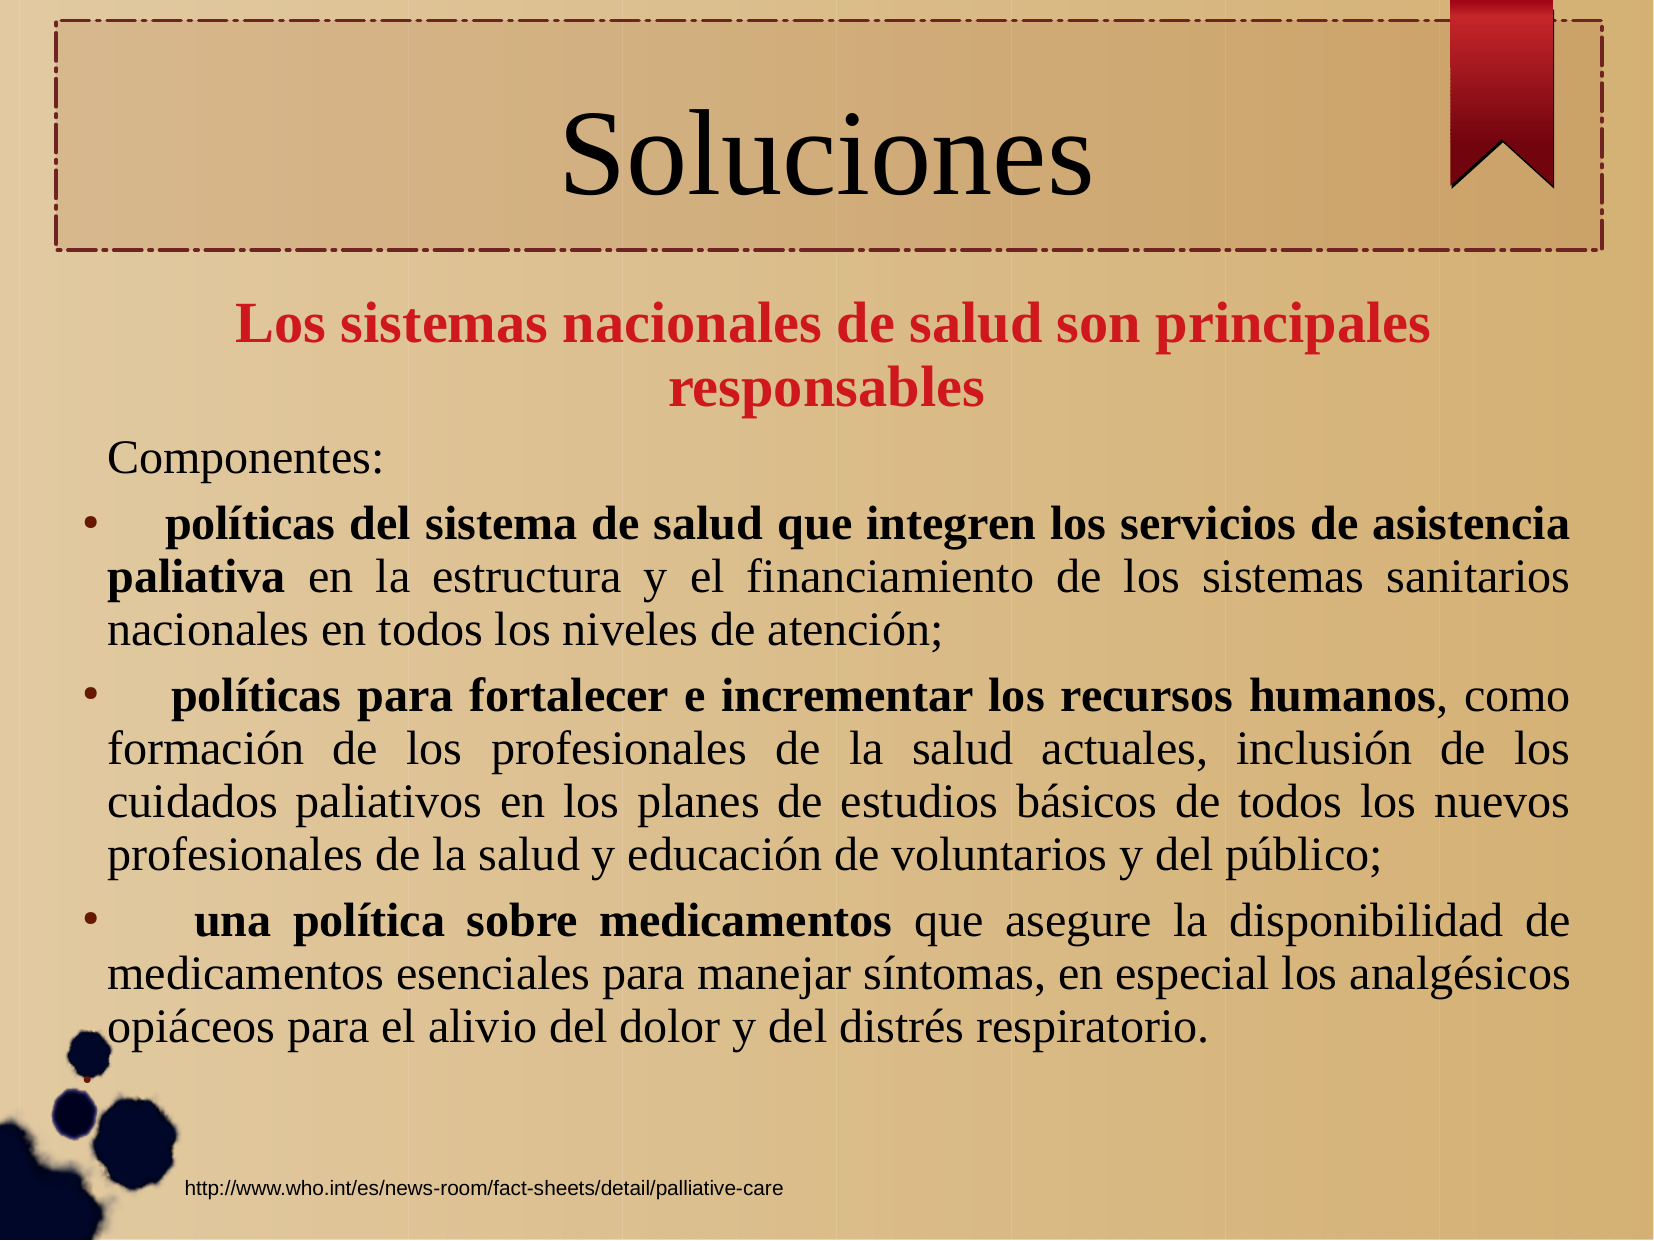

Soluciones
# Los sistemas nacionales de salud son principales responsables
Componentes:
 políticas del sistema de salud que integren los servicios de asistencia paliativa en la estructura y el financiamiento de los sistemas sanitarios nacionales en todos los niveles de atención;
 políticas para fortalecer e incrementar los recursos humanos, como formación de los profesionales de la salud actuales, inclusión de los cuidados paliativos en los planes de estudios básicos de todos los nuevos profesionales de la salud y educación de voluntarios y del público;
 una política sobre medicamentos que asegure la disponibilidad de medicamentos esenciales para manejar síntomas, en especial los analgésicos opiáceos para el alivio del dolor y del distrés respiratorio.
http://www.who.int/es/news-room/fact-sheets/detail/palliative-care